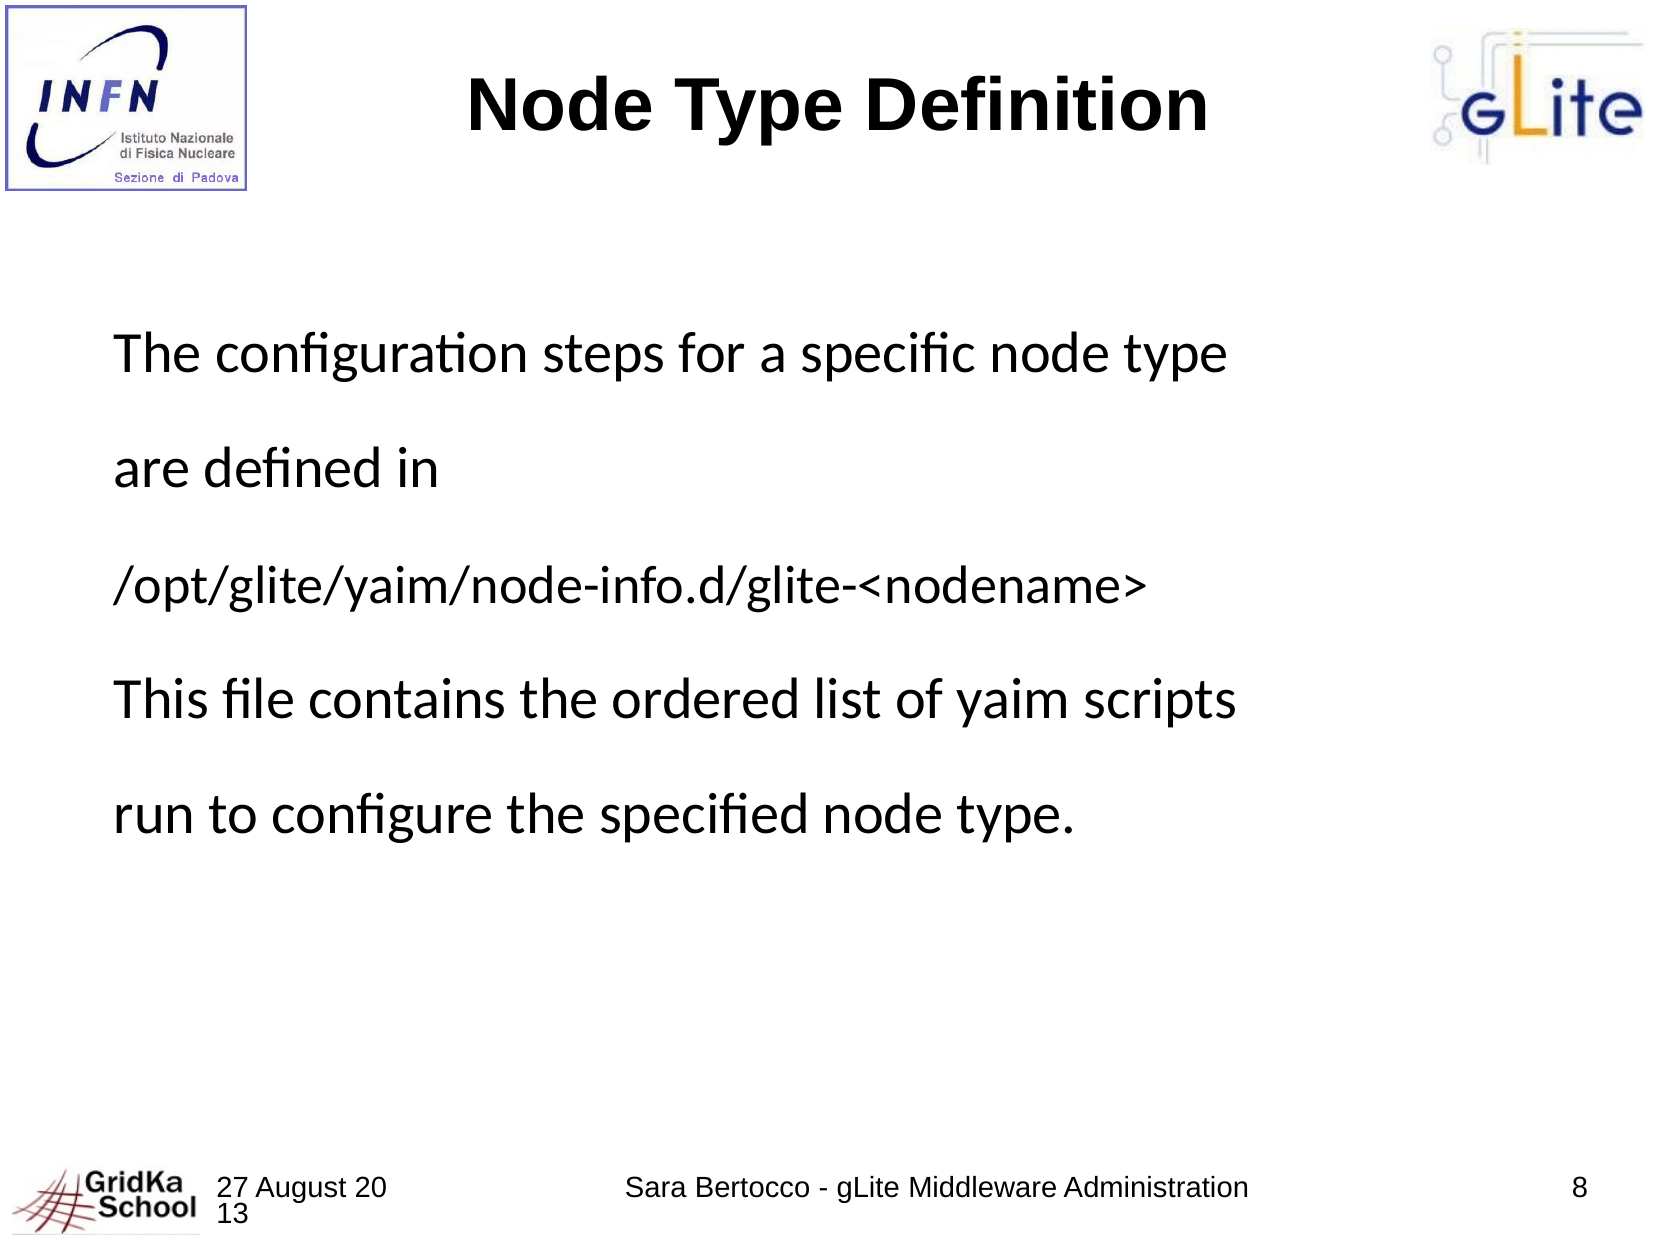

# Node Type Definition
The configuration steps for a specific node type
are defined in
/opt/glite/yaim/node-info.d/glite-<nodename>
This file contains the ordered list of yaim scripts
run to configure the specified node type.
27 August 2013
Sara Bertocco - gLite Middleware Administration
8